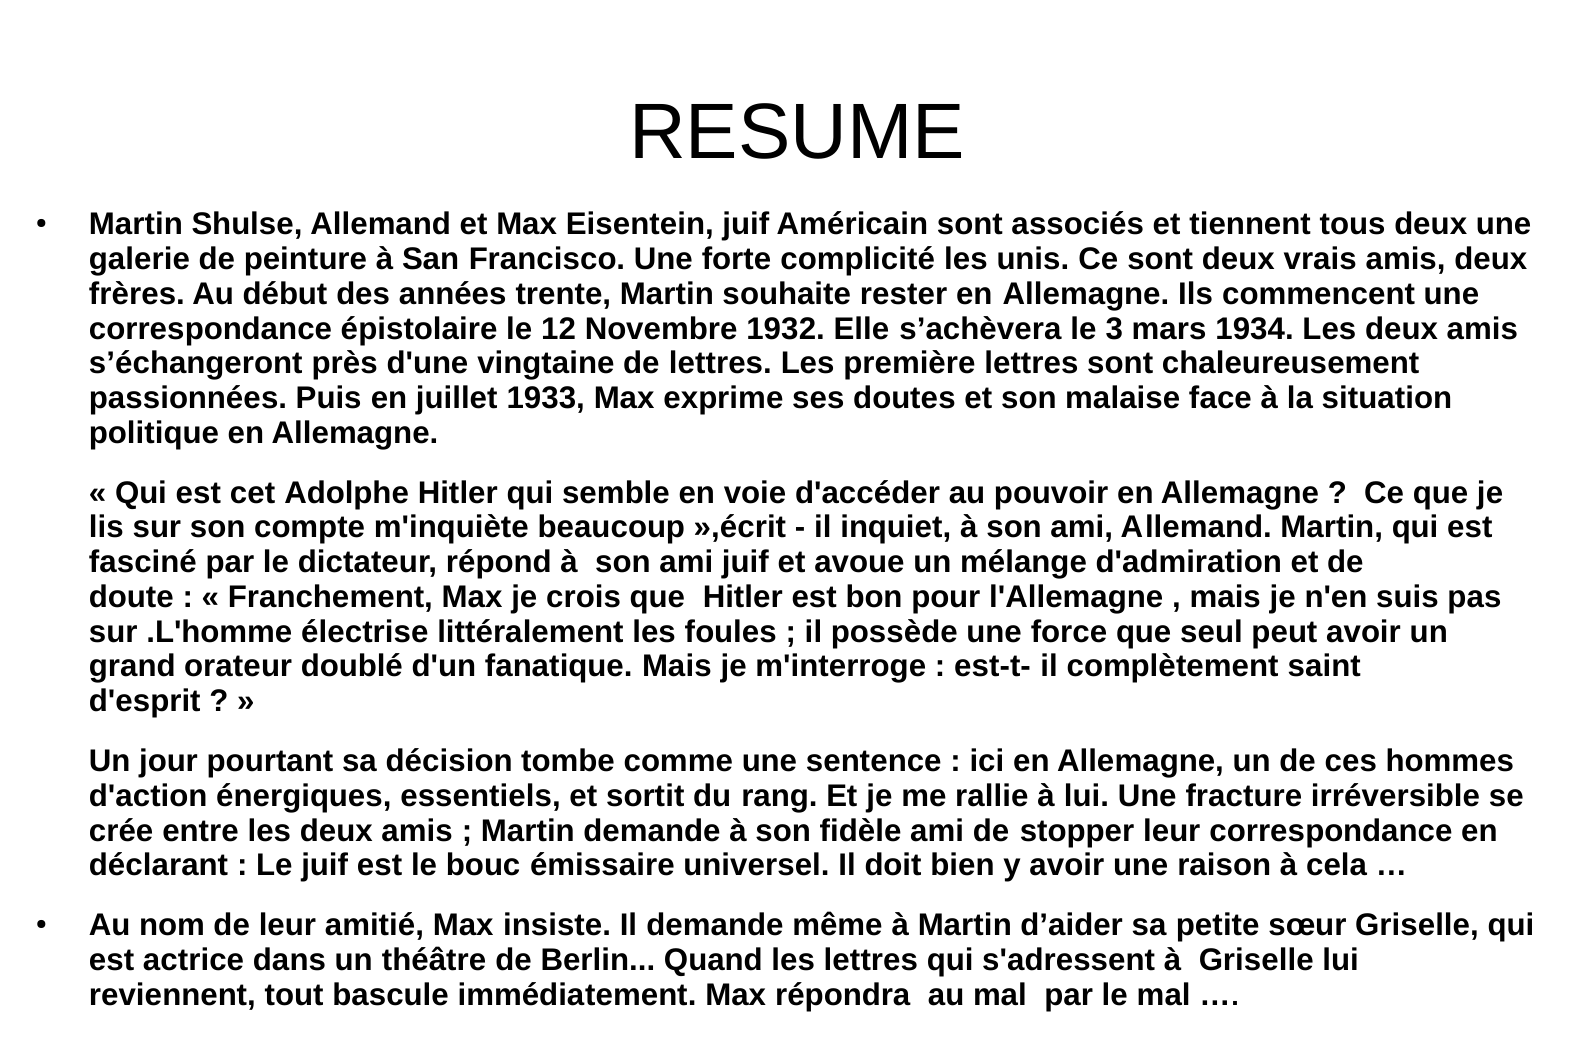

# RESUME
Martin Shulse,	Allemand et Max Eisentein, juif Américain sont associés et tiennent tous deux une galerie de peinture à San Francisco. Une forte complicité les unis. Ce sont deux vrais amis, deux frères. Au début des années trente, Martin souhaite rester en Allemagne. Ils commencent une correspondance épistolaire le 12 Novembre 1932. Elle s’achèvera le 3 mars 1934. Les deux amis s’échangeront près d'une vingtaine de lettres. Les première lettres sont chaleureusement	passionnées. Puis en juillet 1933, Max exprime ses doutes et son malaise face à la situation politique en Allemagne.
« Qui est cet Adolphe Hitler qui semble en voie d'accéder au pouvoir en Allemagne ?  Ce que je lis sur son compte m'inquiète beaucoup »,écrit - il inquiet, à son ami, Allemand. Martin, qui est fasciné par le dictateur, répond à son ami juif et avoue un mélange d'admiration et de doute : « Franchement, Max je crois que Hitler est bon pour l'Allemagne , mais je n'en suis pas sur .L'homme électrise littéralement les foules ; il possède une force que seul peut avoir un grand orateur doublé d'un fanatique. Mais je m'interroge : est-t- il complètement saint d'esprit ? »
Un jour pourtant sa décision tombe comme une sentence : ici en Allemagne, un de ces hommes d'action énergiques, essentiels, et sortit du rang. Et je me rallie à lui. Une fracture irréversible se crée entre les deux amis ; Martin demande à son fidèle ami de stopper leur correspondance en déclarant : Le juif est le bouc émissaire universel. Il doit bien y avoir une raison à cela …
Au nom de leur amitié, Max insiste. Il demande même à Martin d’aider sa petite sœur Griselle, qui est actrice dans un théâtre de Berlin... Quand les lettres qui s'adressent à Griselle lui reviennent, tout bascule immédiatement. Max répondra au mal par le mal ….